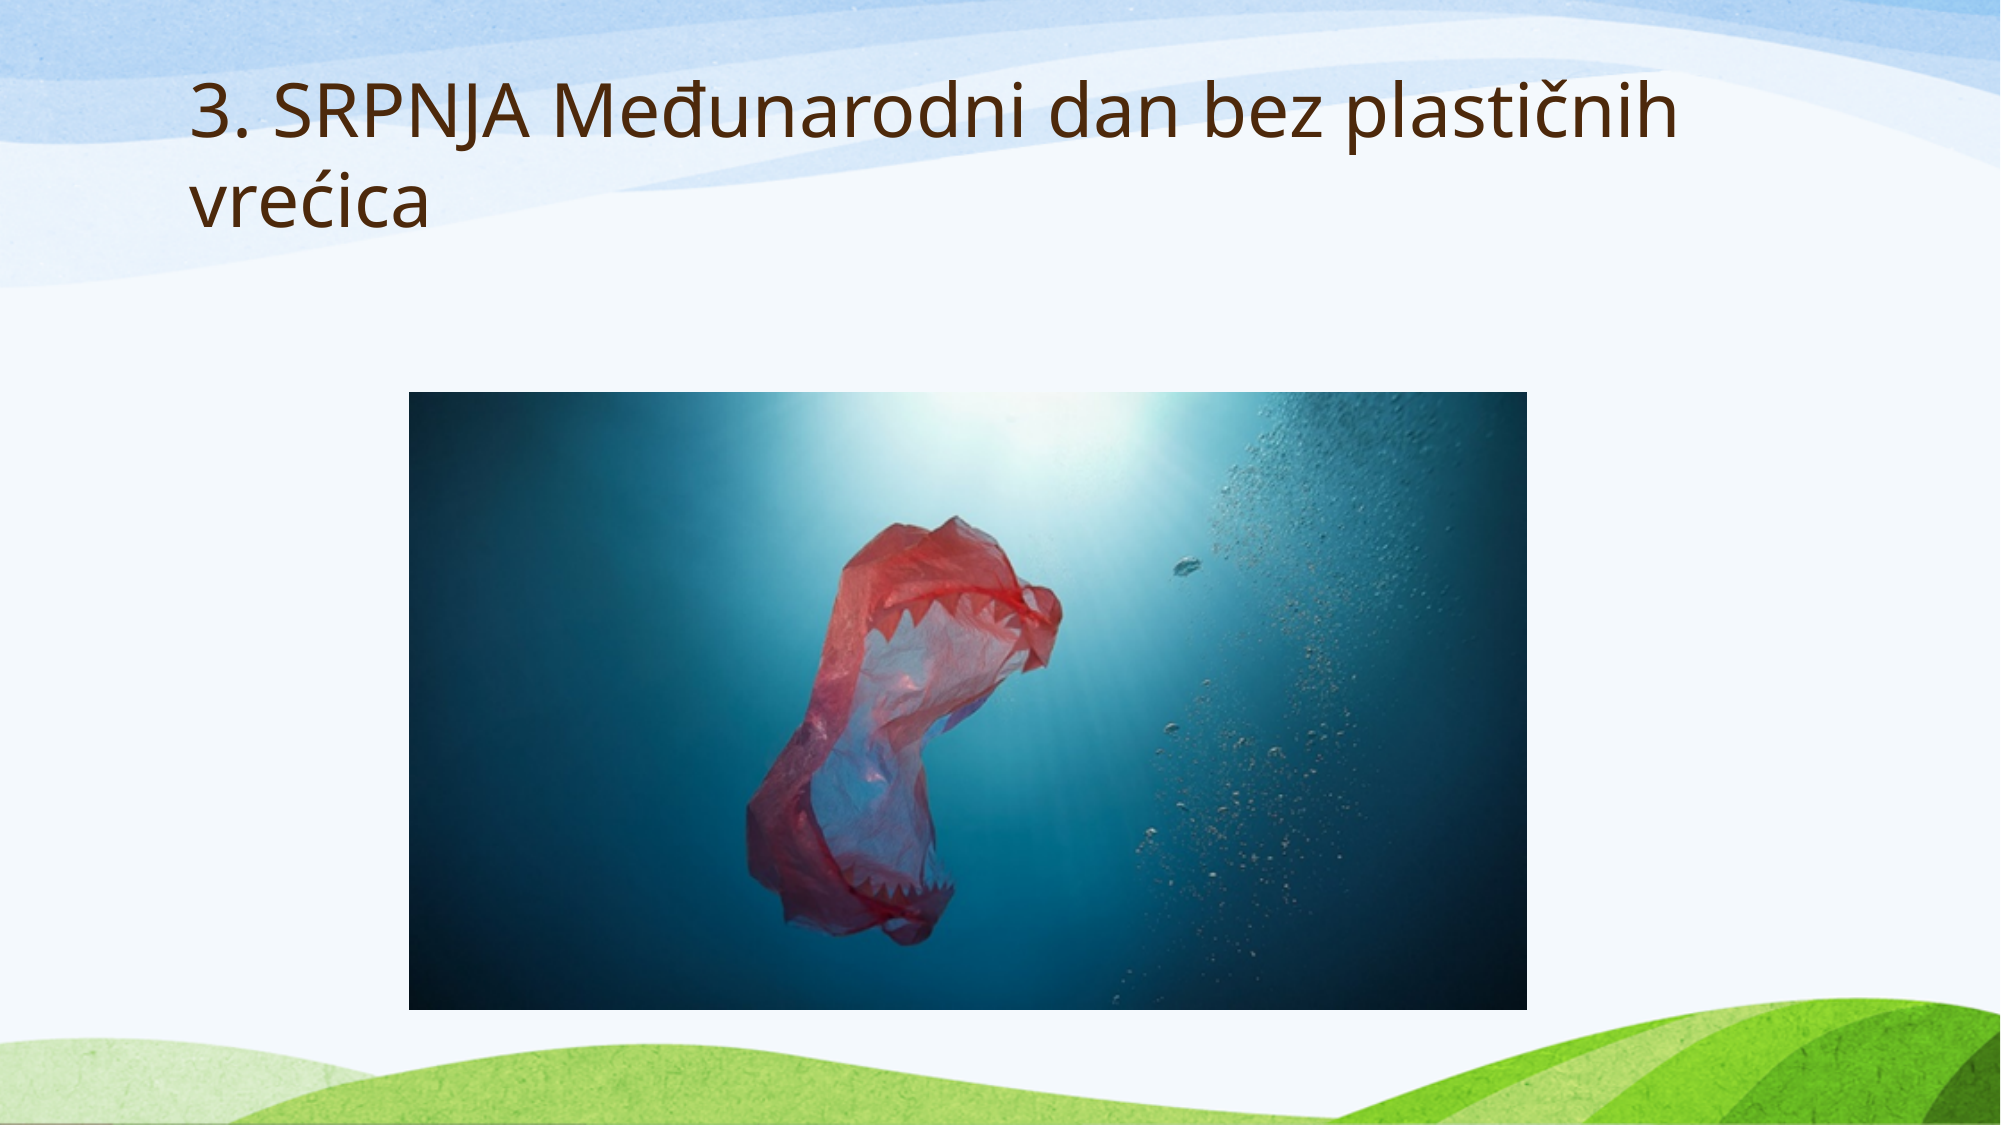

# 3. SRPNJA Međunarodni dan bez plastičnih vrećica